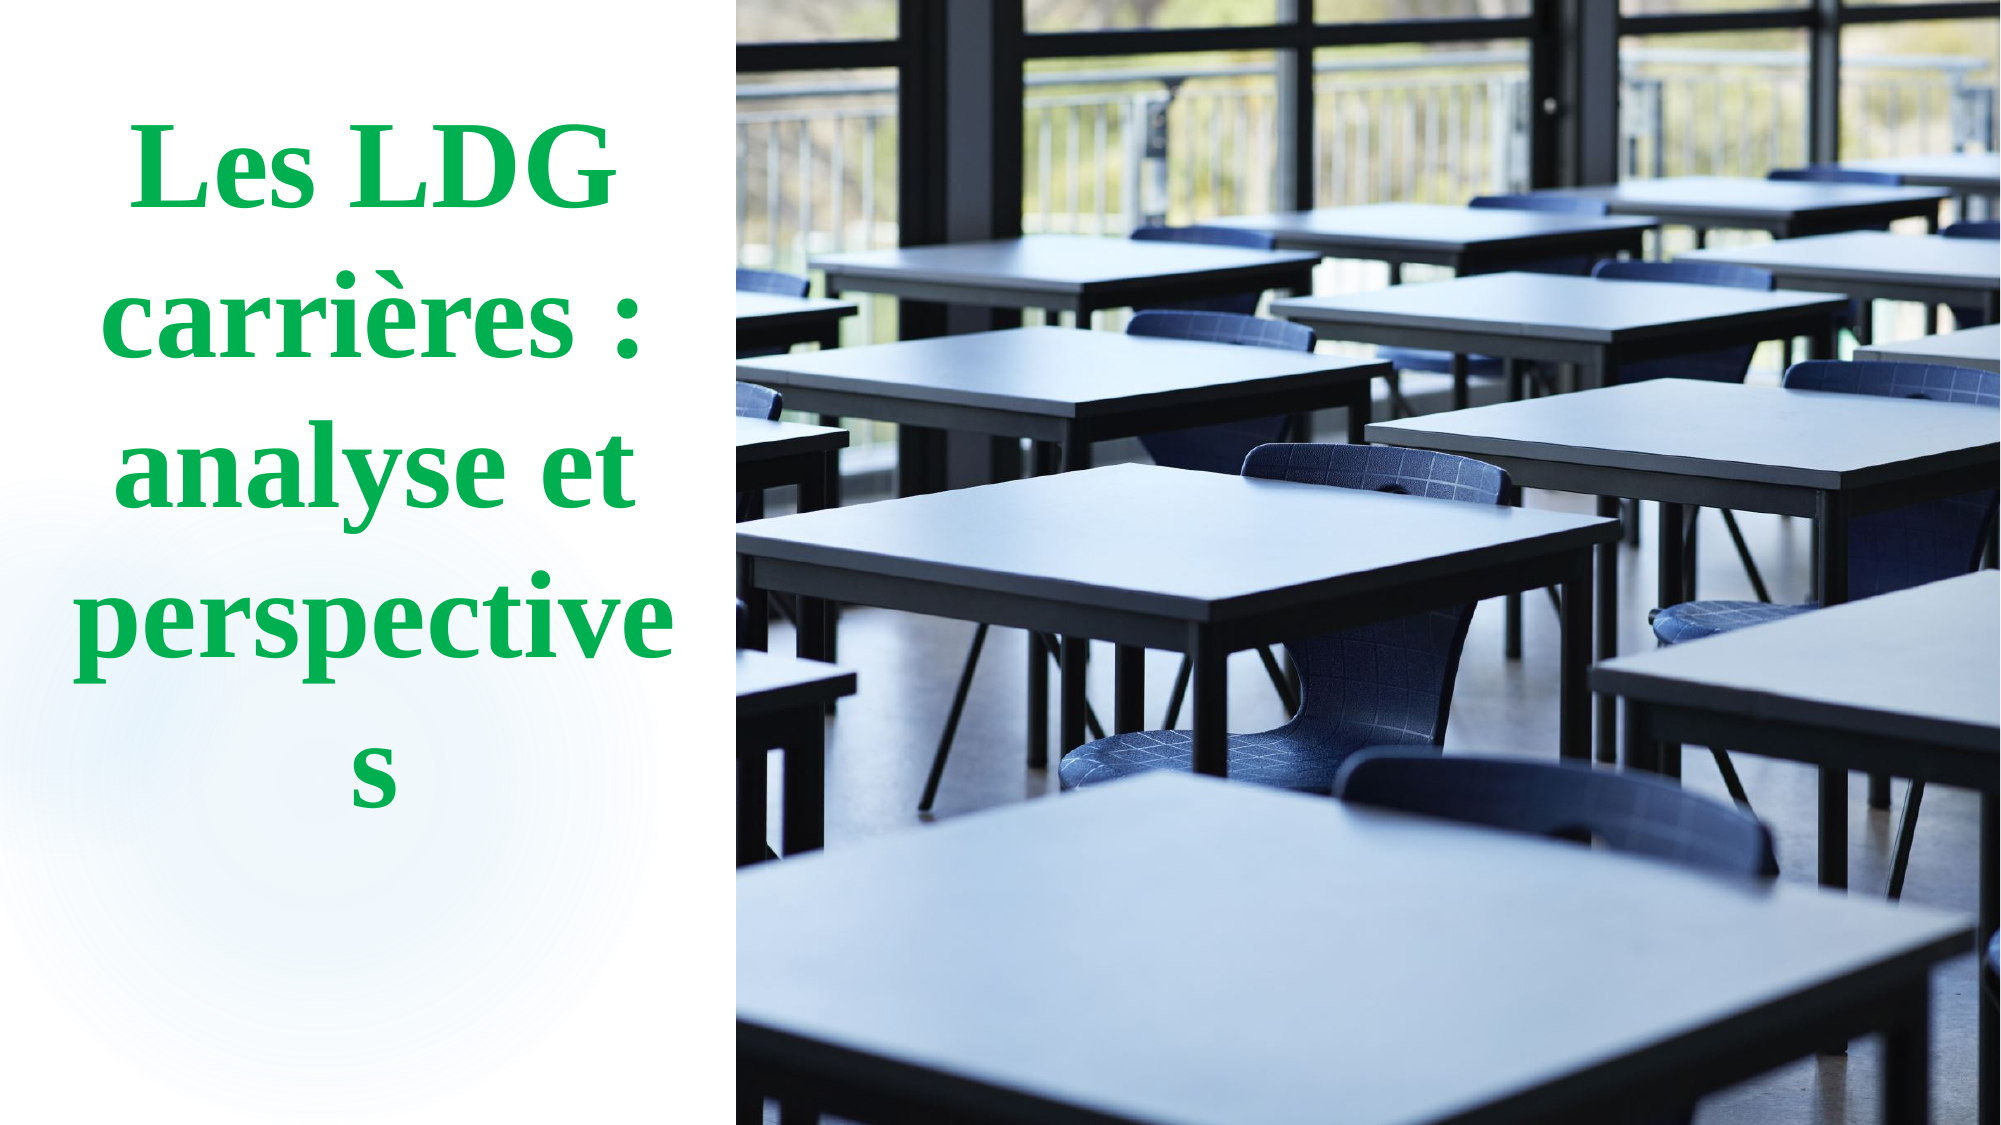

# Les LDG carrières : analyse et perspectives